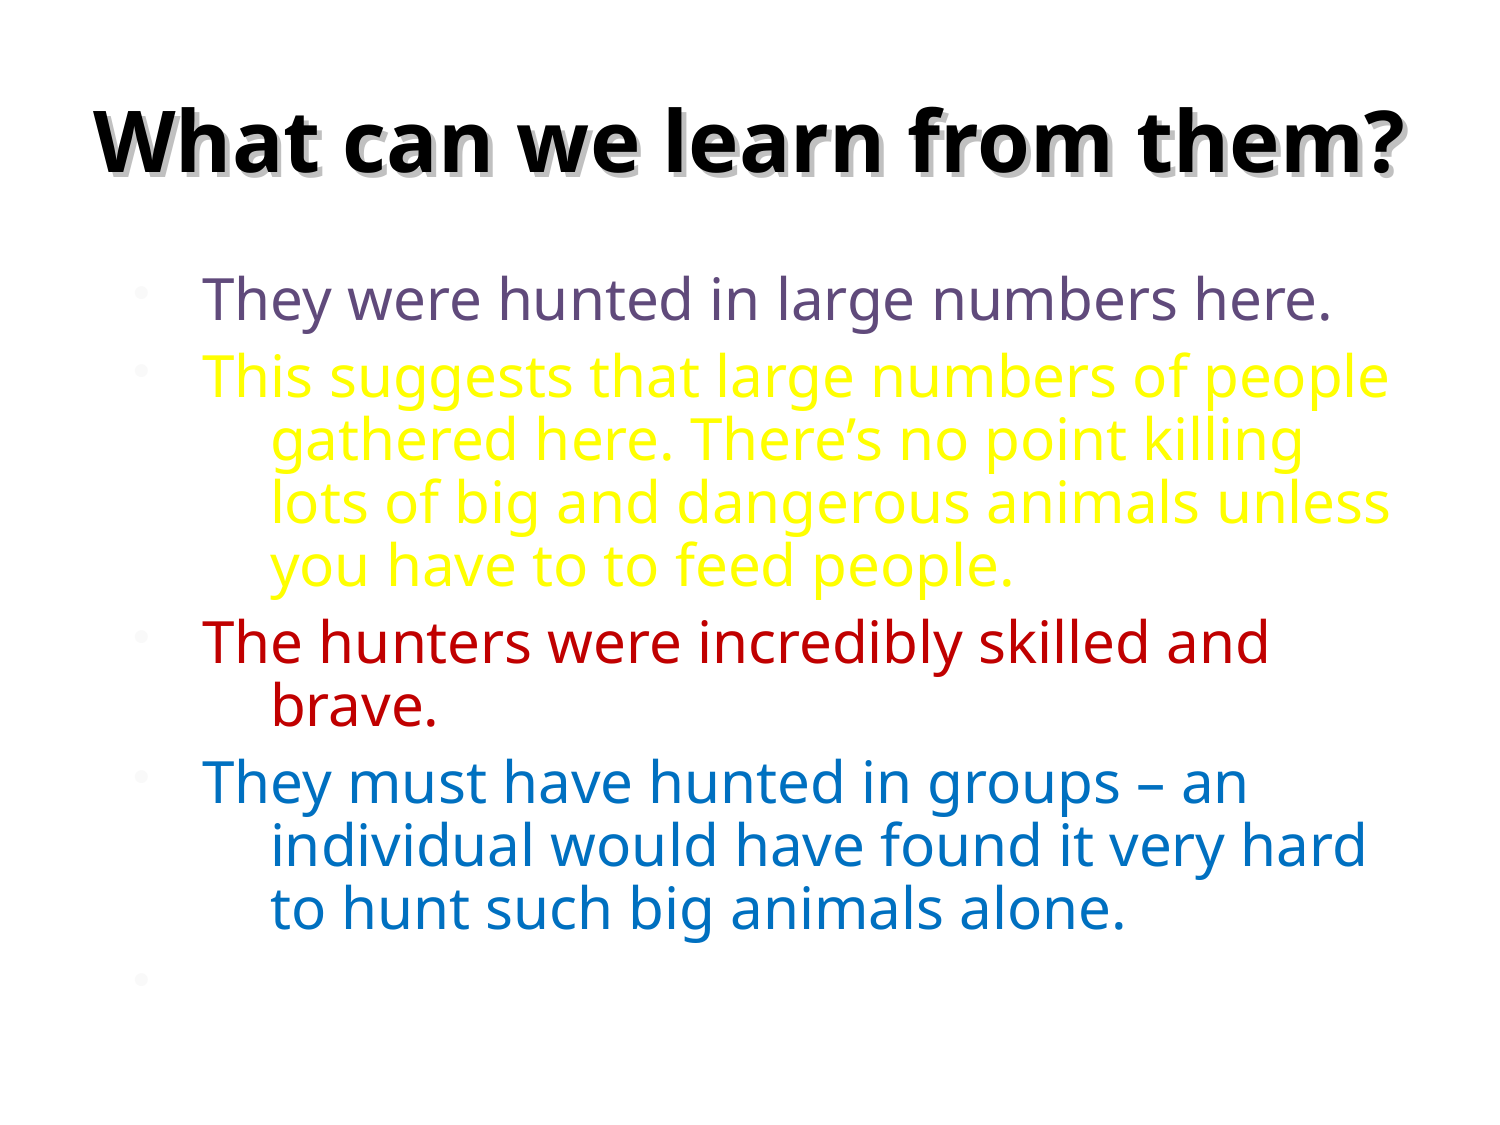

# What can we learn from them?
They were hunted in large numbers here.
This suggests that large numbers of people gathered here. There’s no point killing lots of big and dangerous animals unless you have to to feed people.
The hunters were incredibly skilled and brave.
They must have hunted in groups – an individual would have found it very hard to hunt such big animals alone.